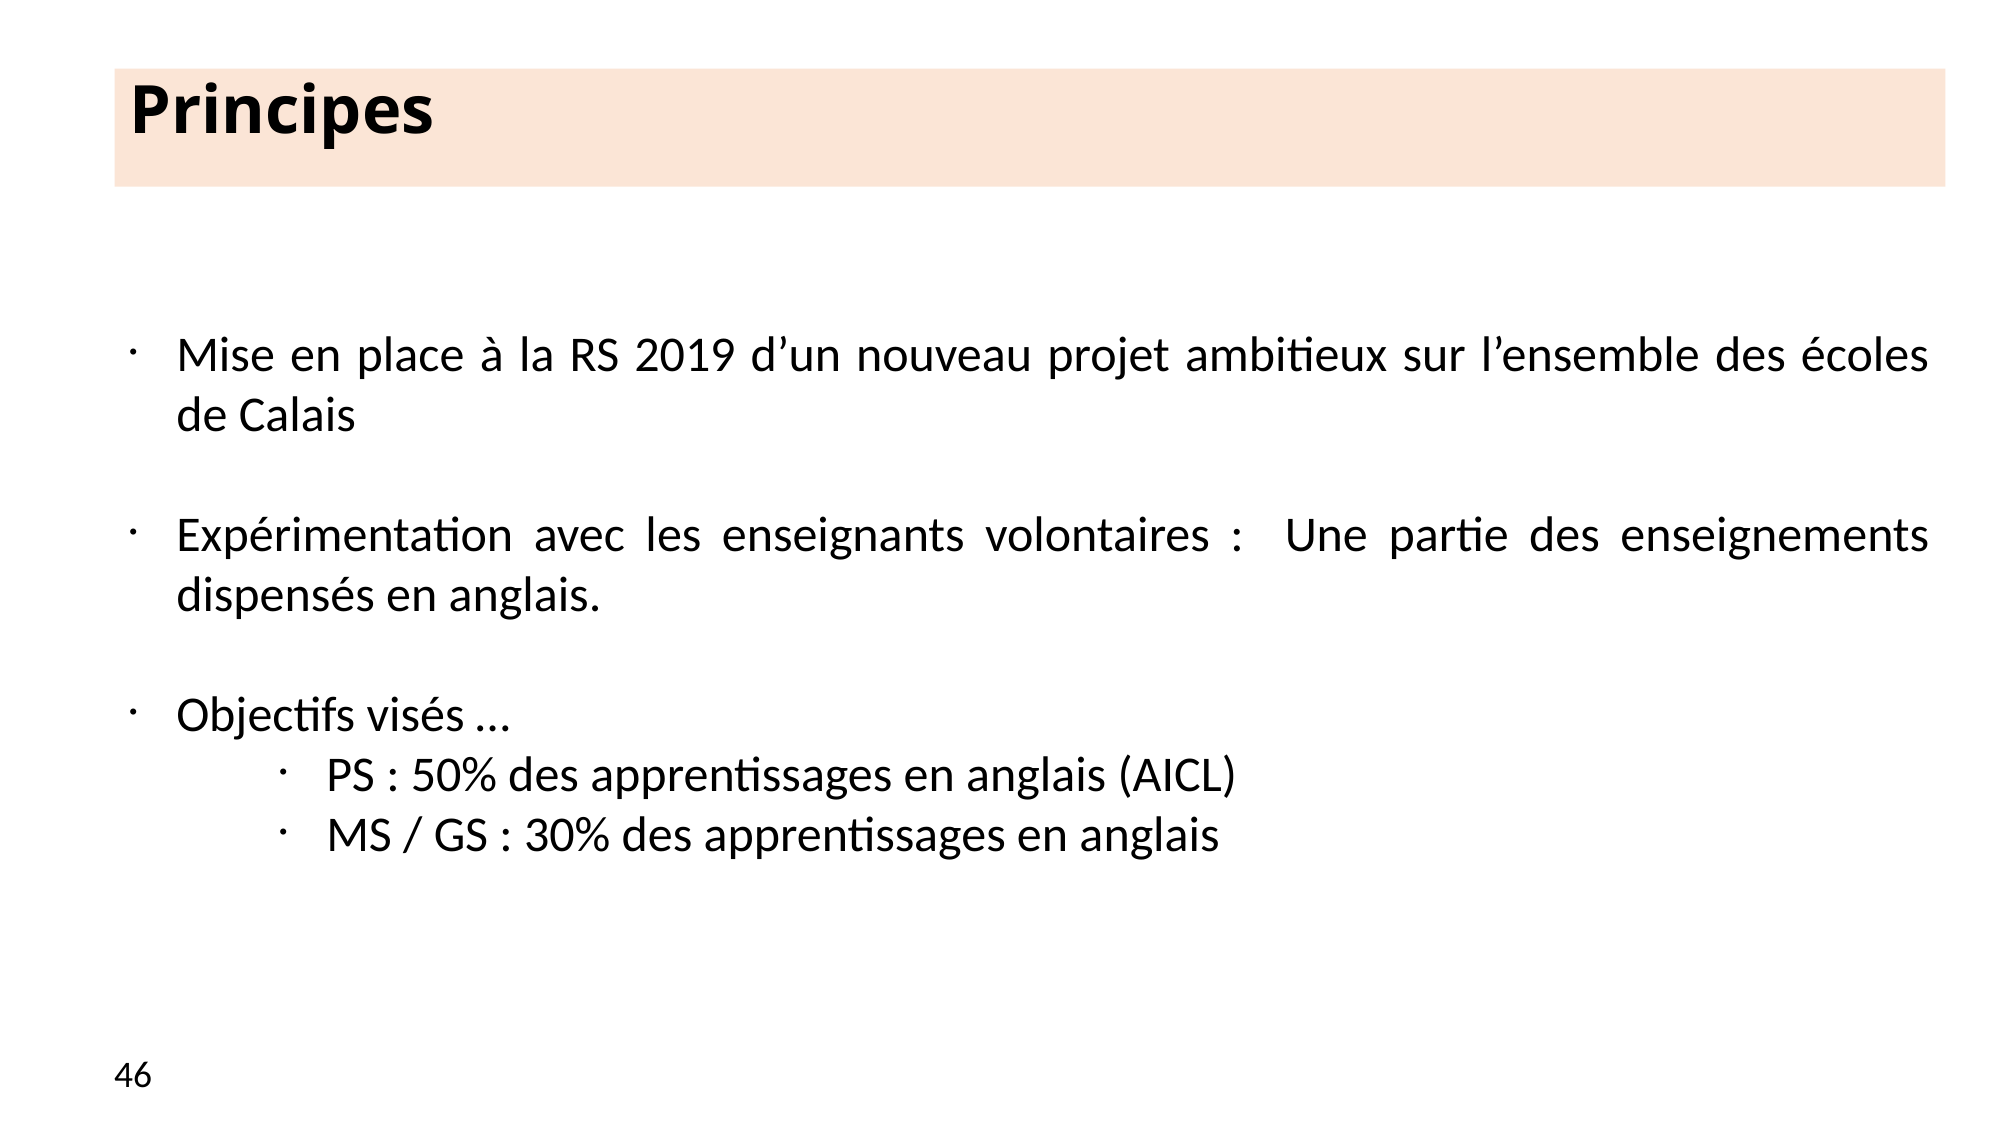

# Principes
Mise en place à la RS 2019 d’un nouveau projet ambitieux sur l’ensemble des écoles de Calais
Expérimentation avec les enseignants volontaires : Une partie des enseignements dispensés en anglais.
Objectifs visés …
PS : 50% des apprentissages en anglais (AICL)
MS / GS : 30% des apprentissages en anglais